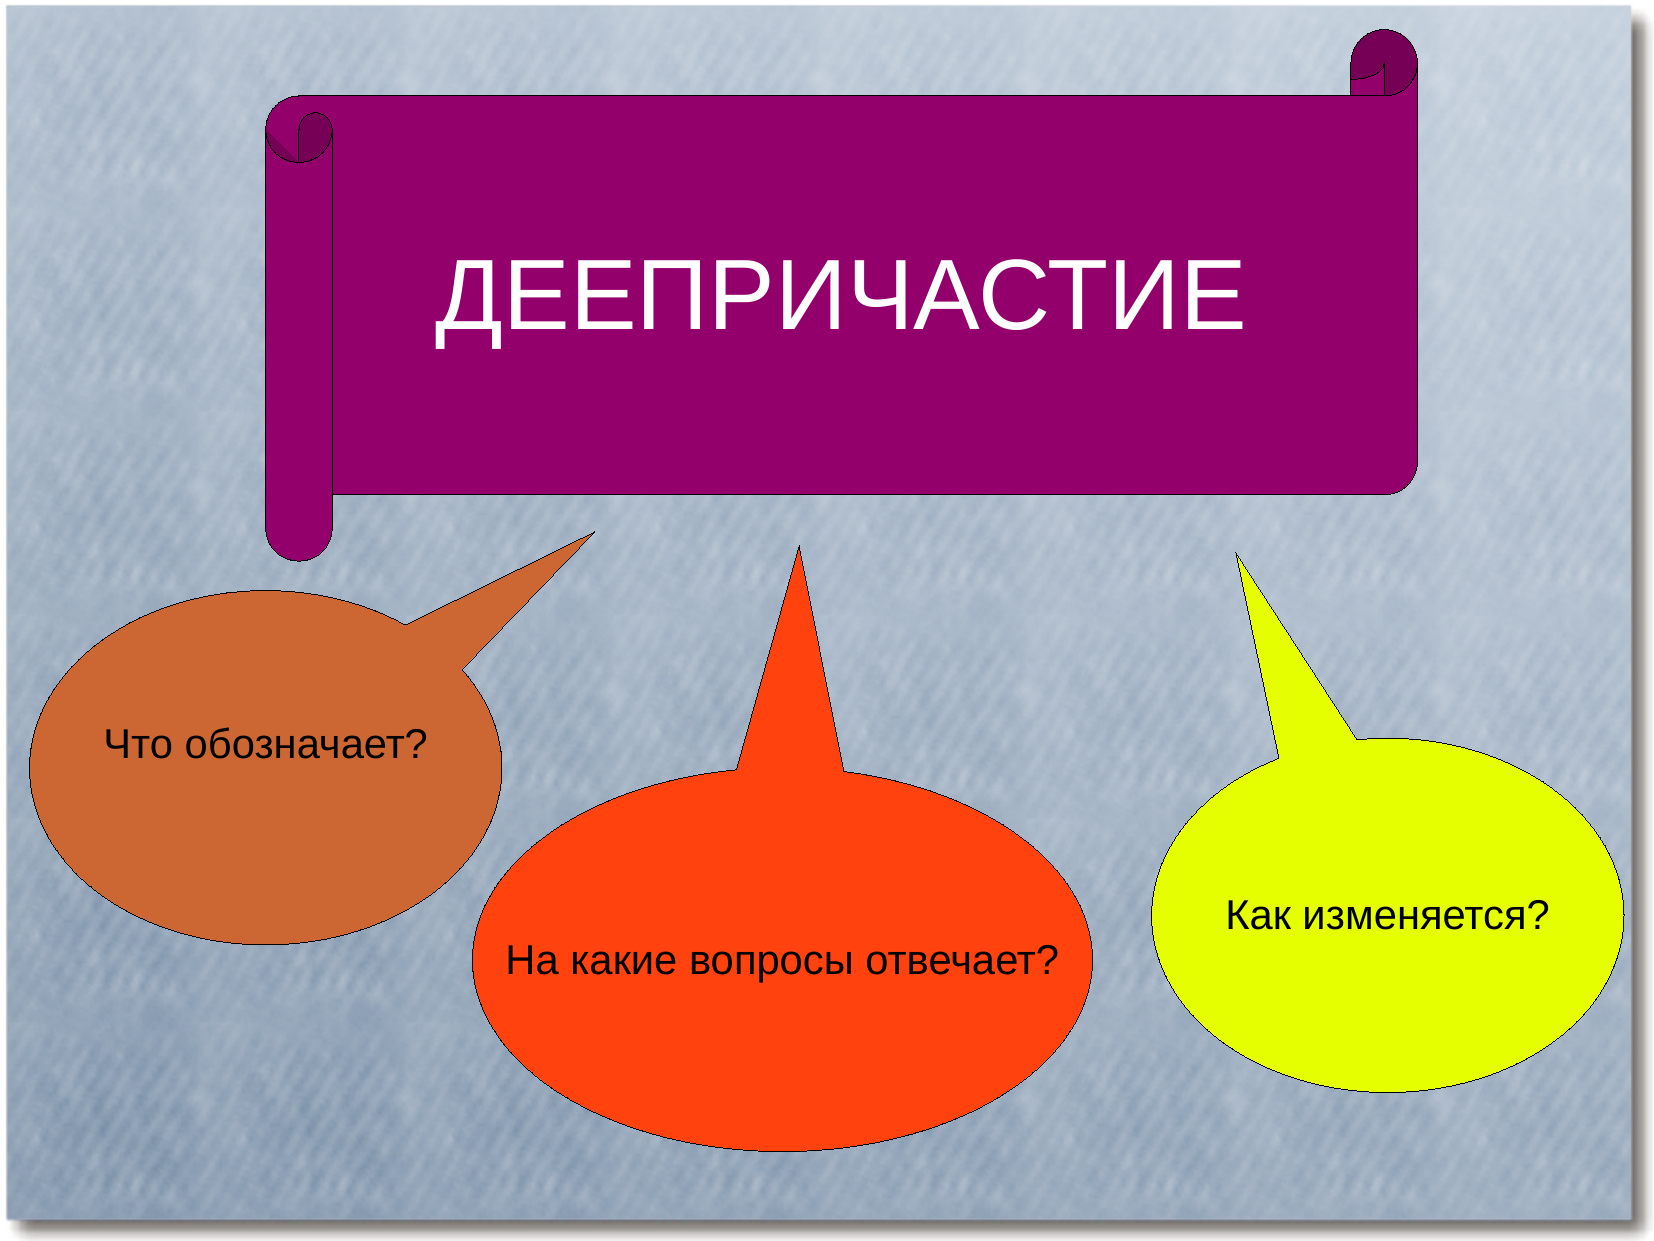

ДЕЕПРИЧАСТИЕ
Что обозначает?
Как изменяется?
На какие вопросы отвечает?